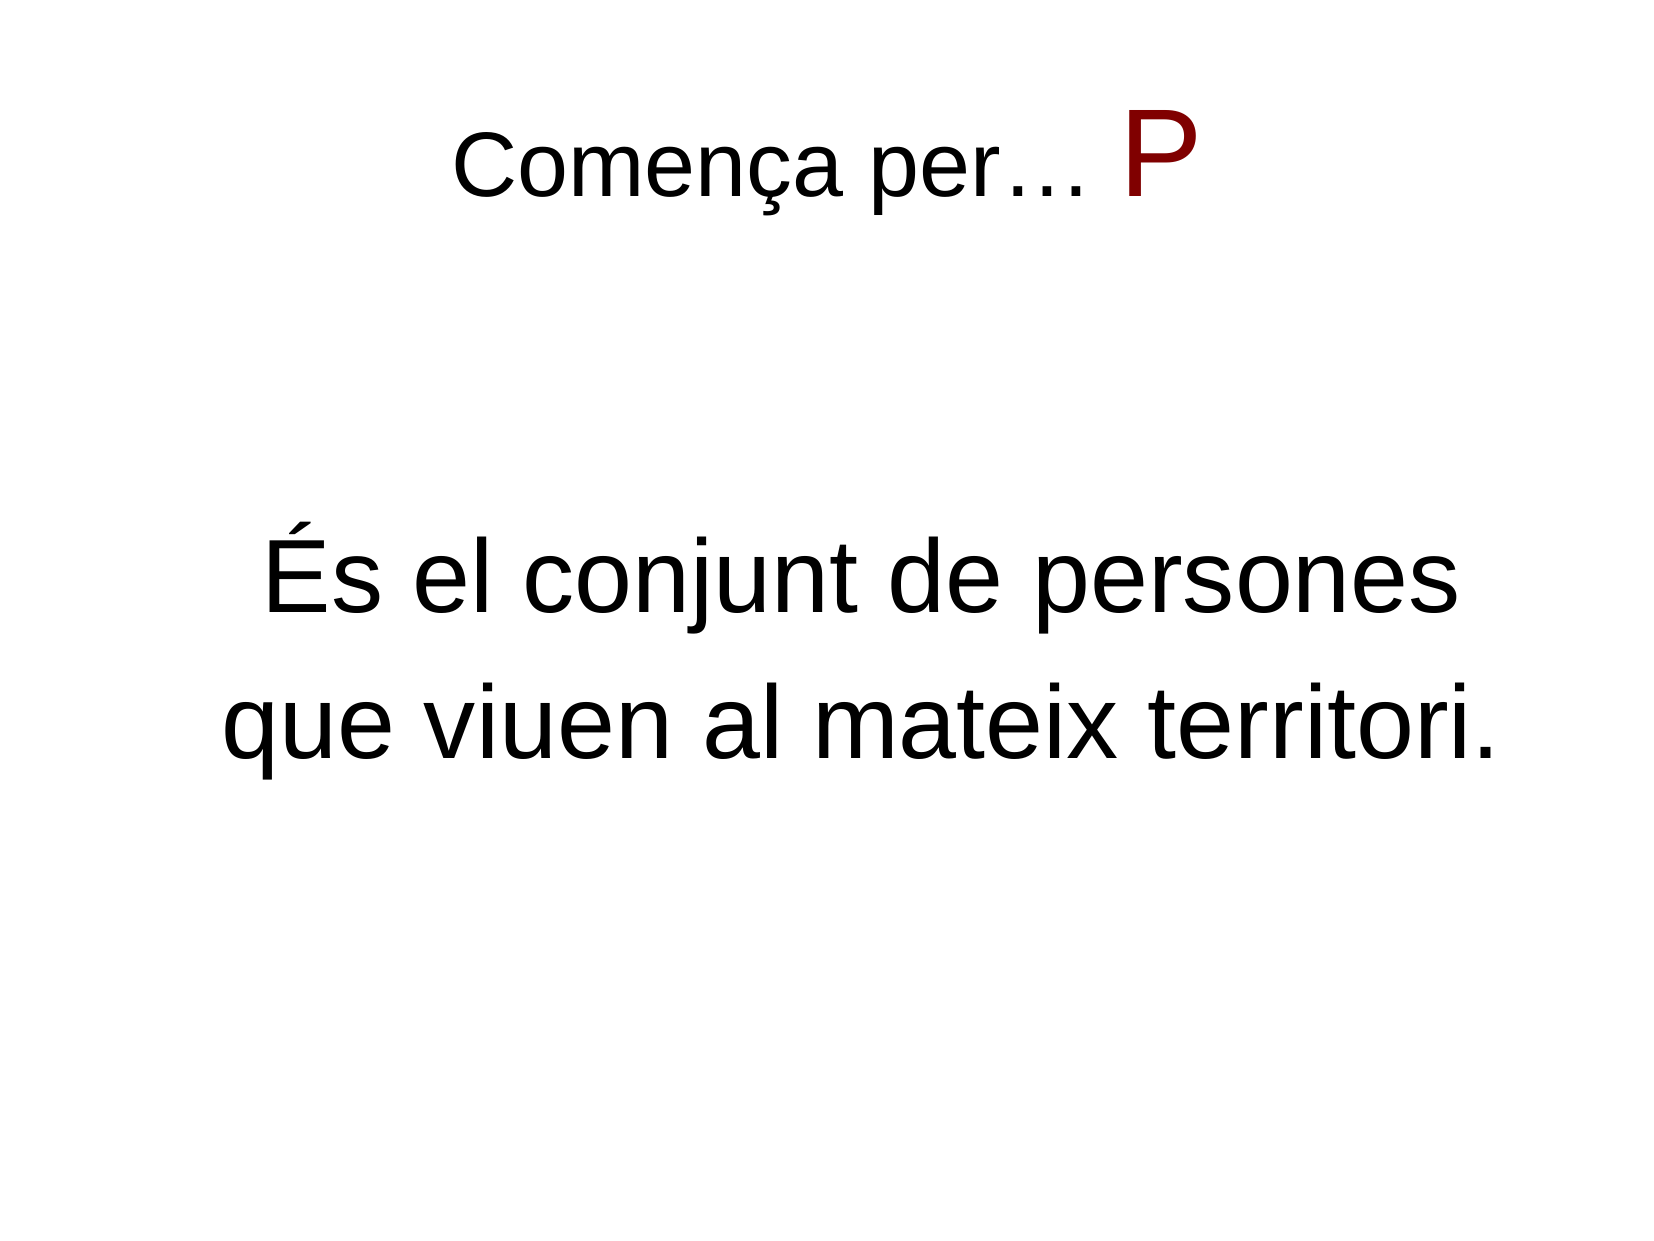

# Comença per… P
És el conjunt de persones
que viuen al mateix territori.